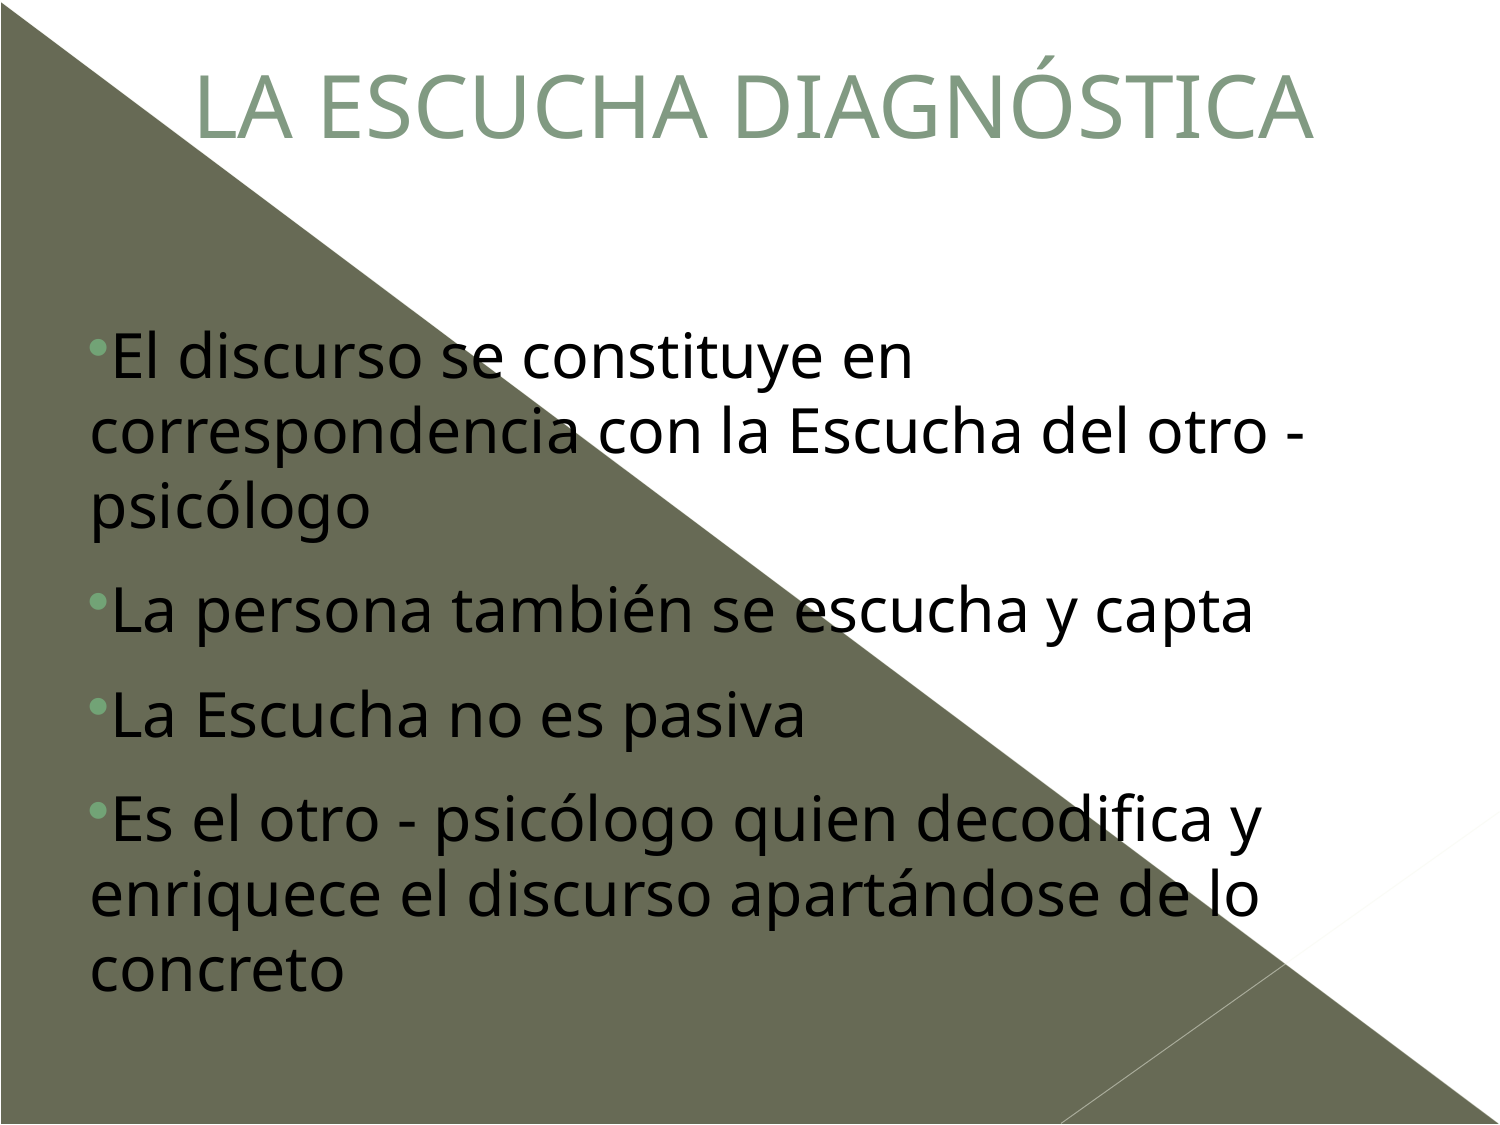

# LA ESCUCHA DIAGNÓSTICA
El discurso se constituye en correspondencia con la Escucha del otro - psicólogo
La persona también se escucha y capta
La Escucha no es pasiva
Es el otro - psicólogo quien decodifica y enriquece el discurso apartándose de lo concreto